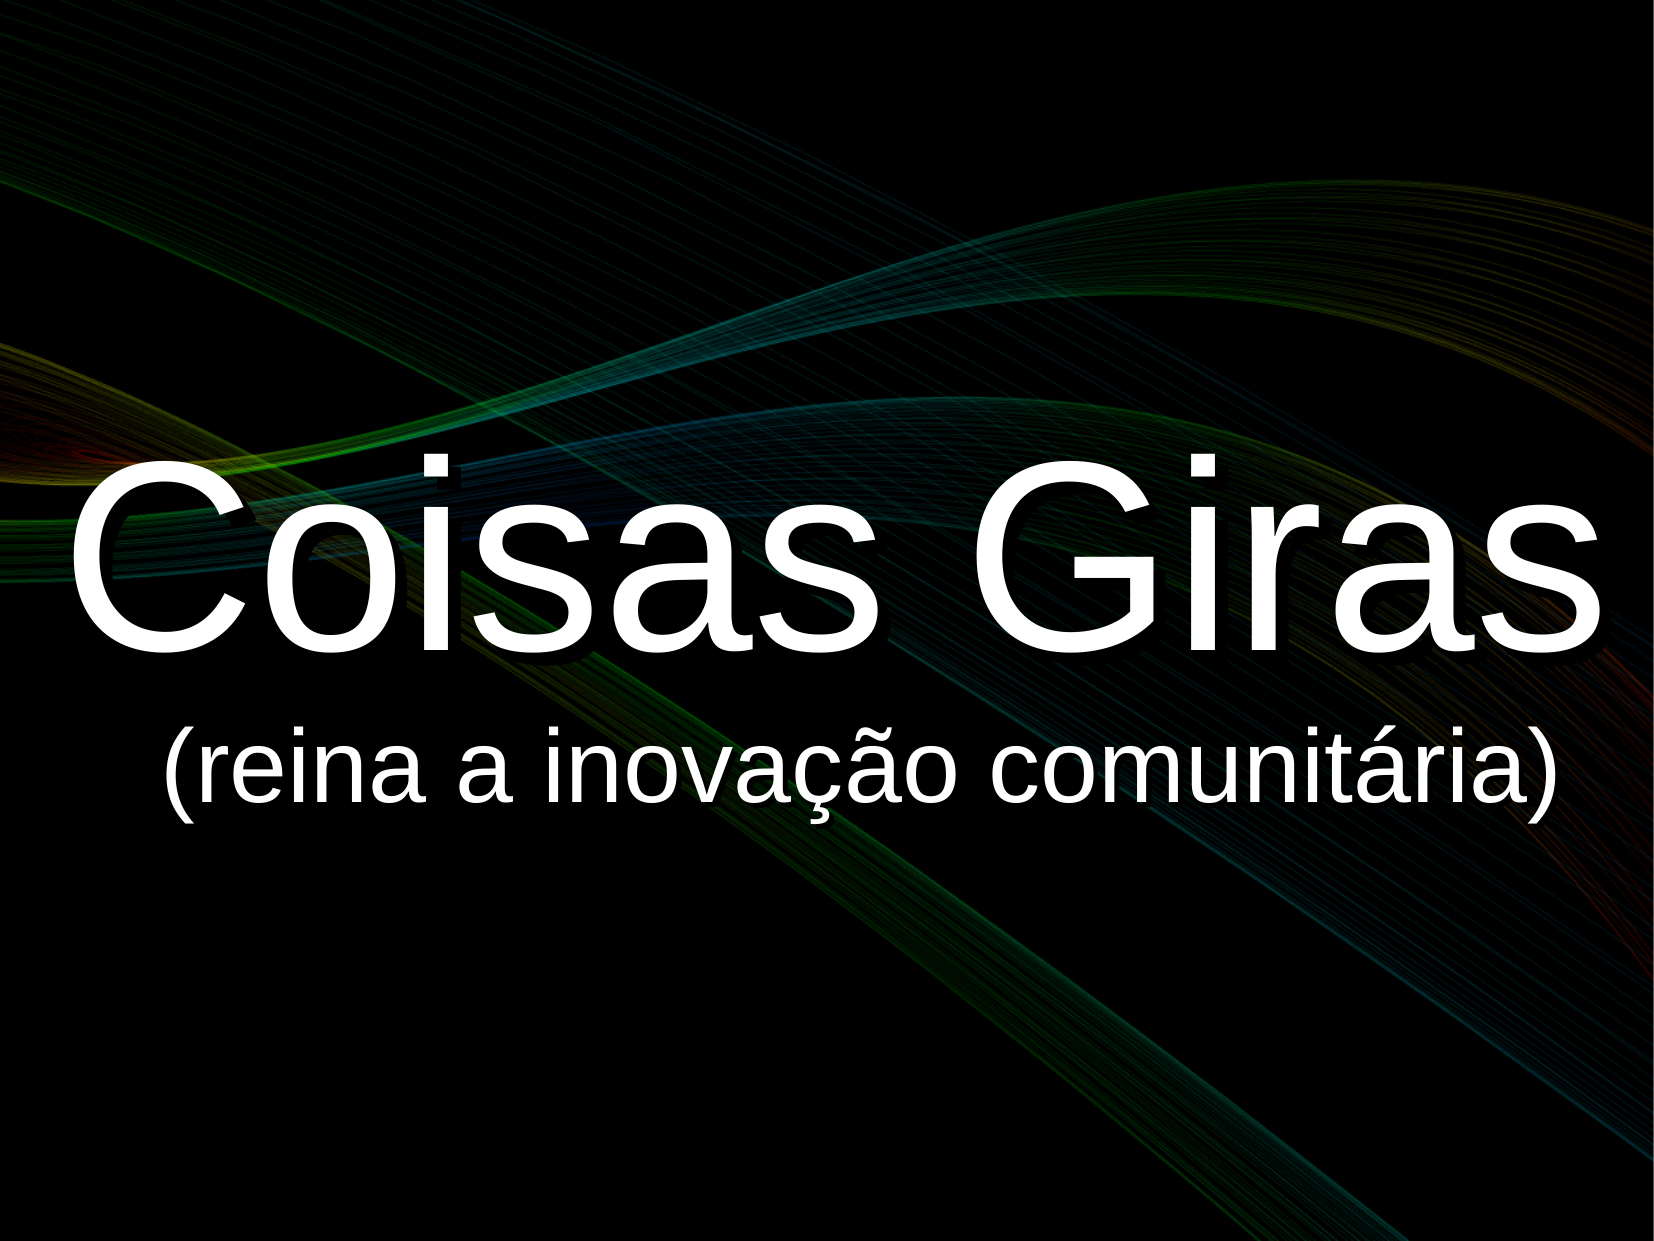

# Coisas Giras (reina a inovação comunitária)